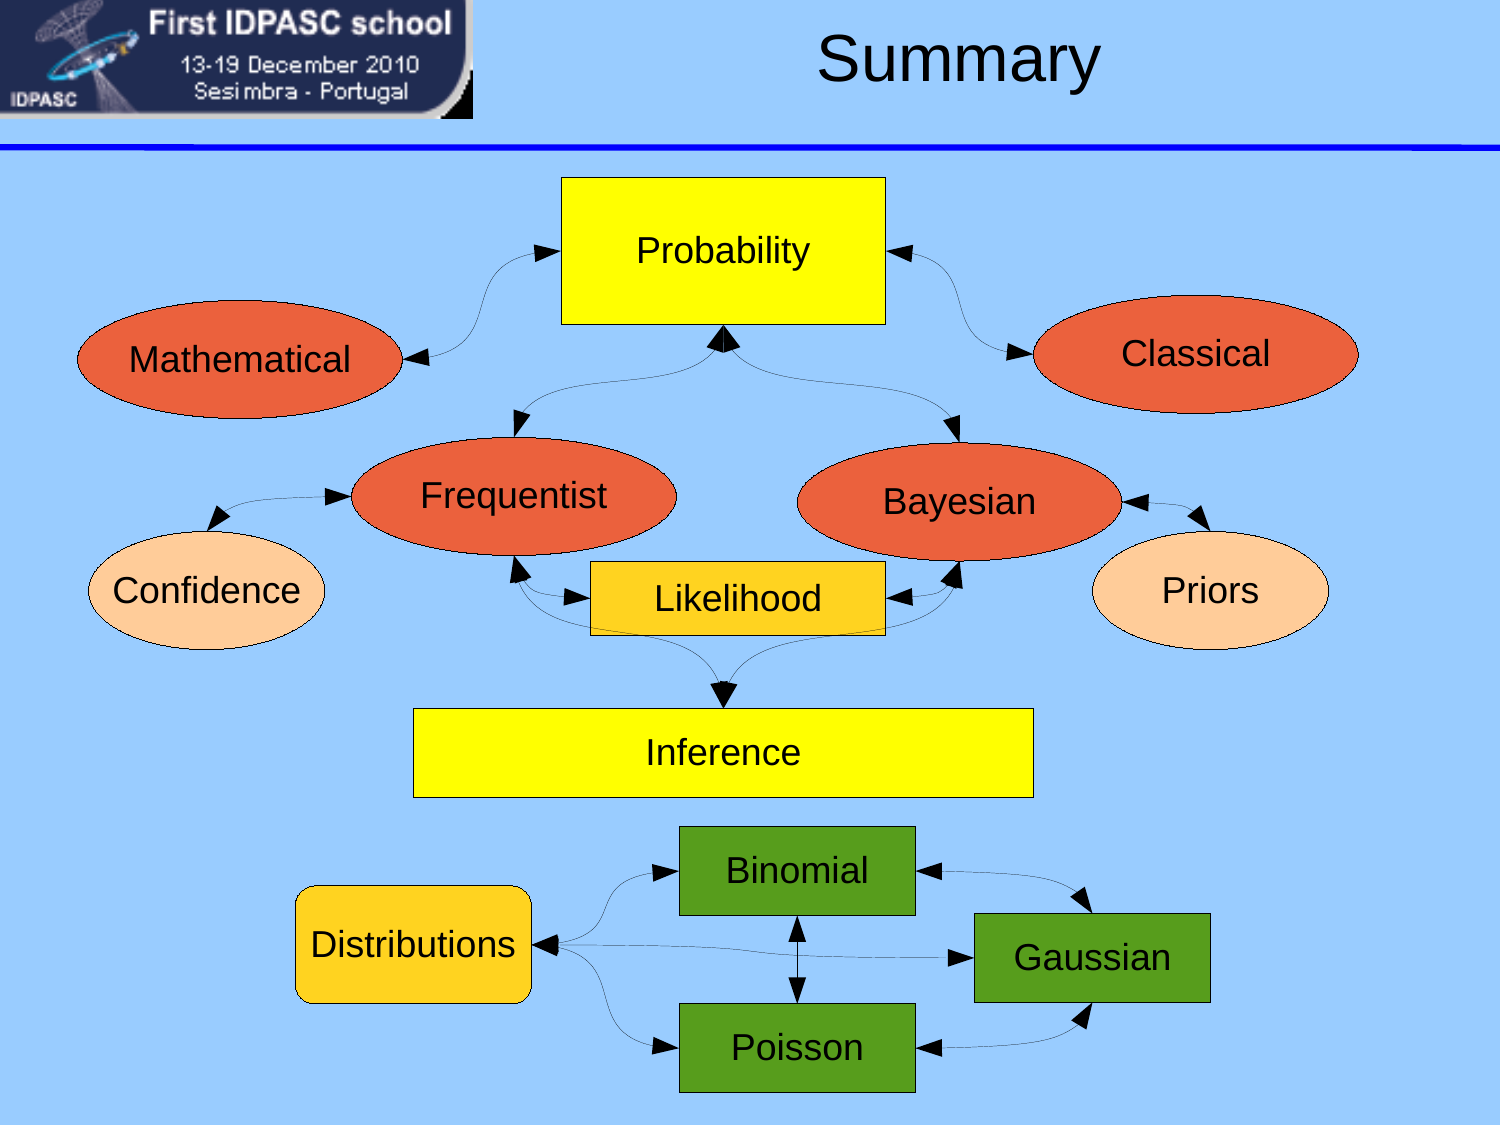

# Summary
Probability
Classical
Mathematical
Frequentist
Bayesian
Confidence
Priors
Likelihood
Inference
Binomial
Distributions
Gaussian
Poisson